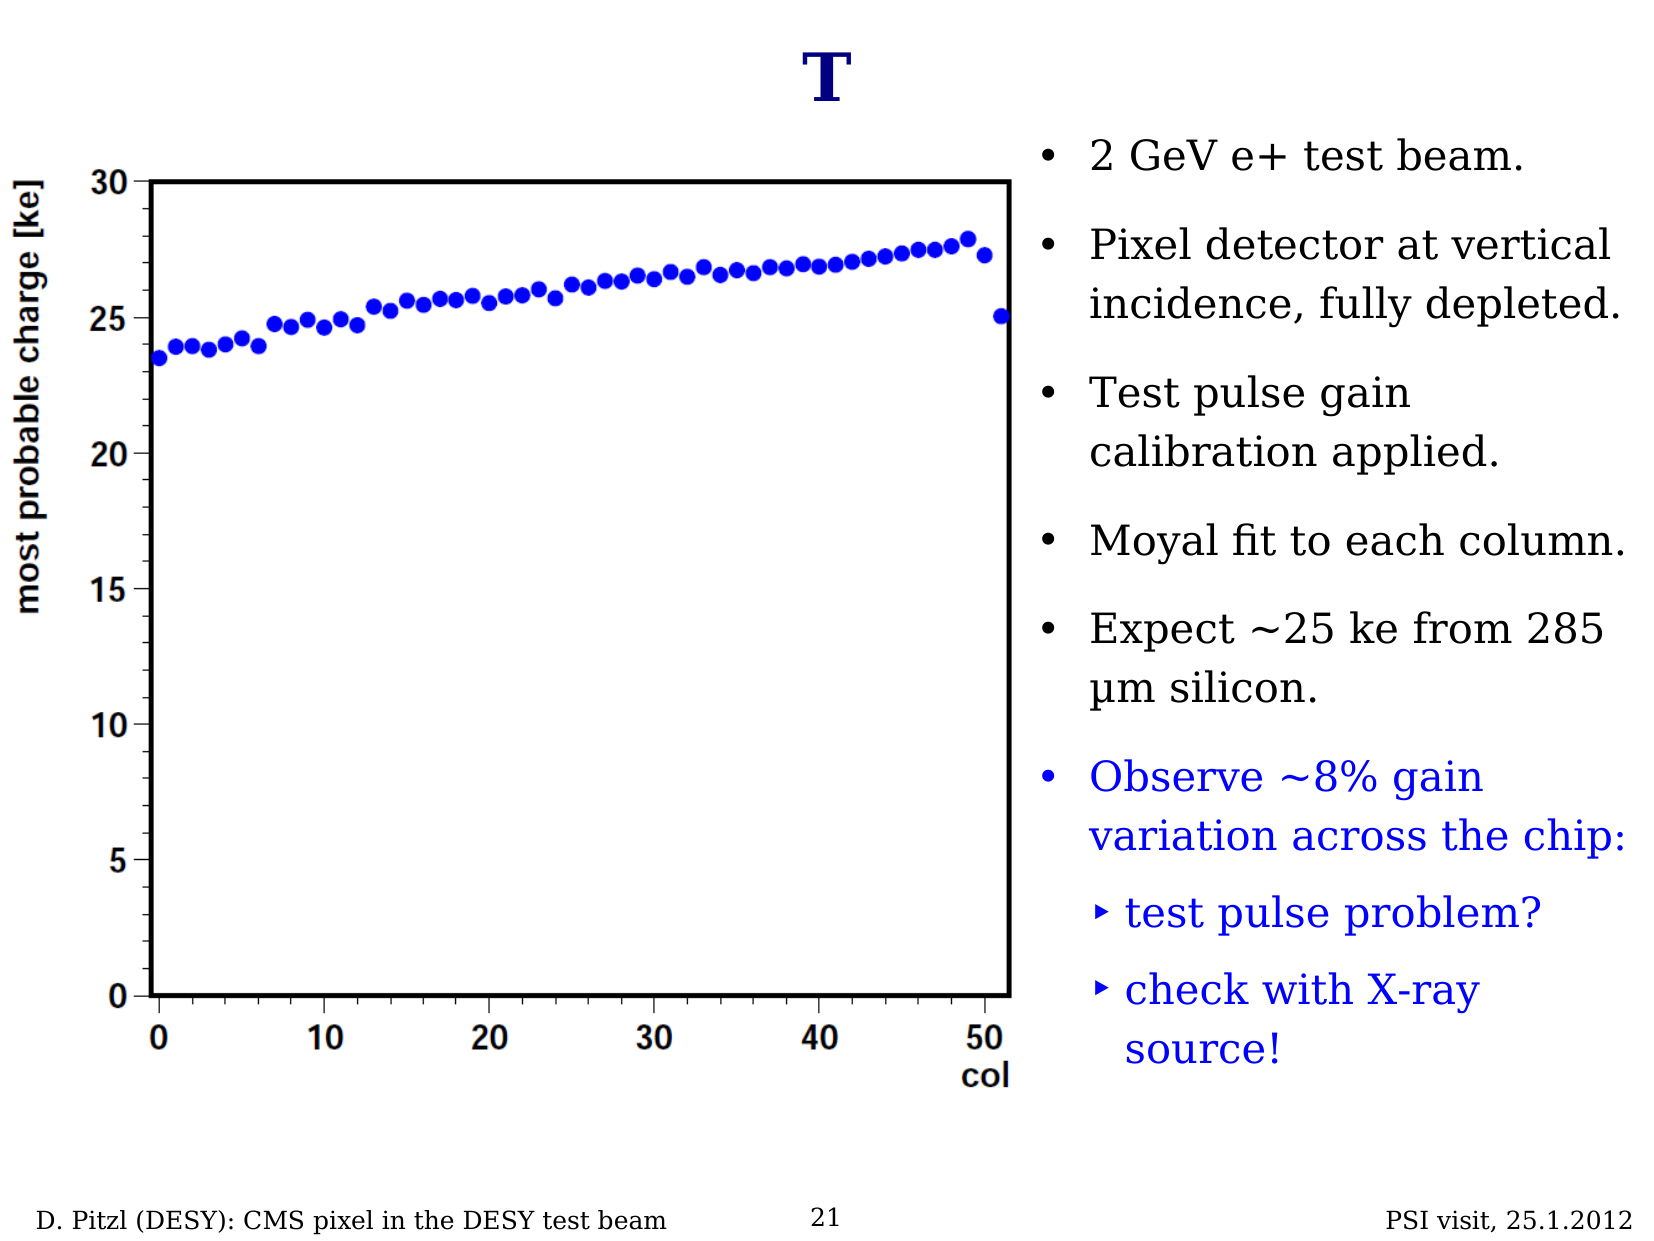

# T
2 GeV e+ test beam.
Pixel detector at vertical incidence, fully depleted.
Test pulse gain calibration applied.
Moyal fit to each column.
Expect ~25 ke from 285 µm silicon.
Observe ~8% gain variation across the chip:
test pulse problem?
check with X-ray source!